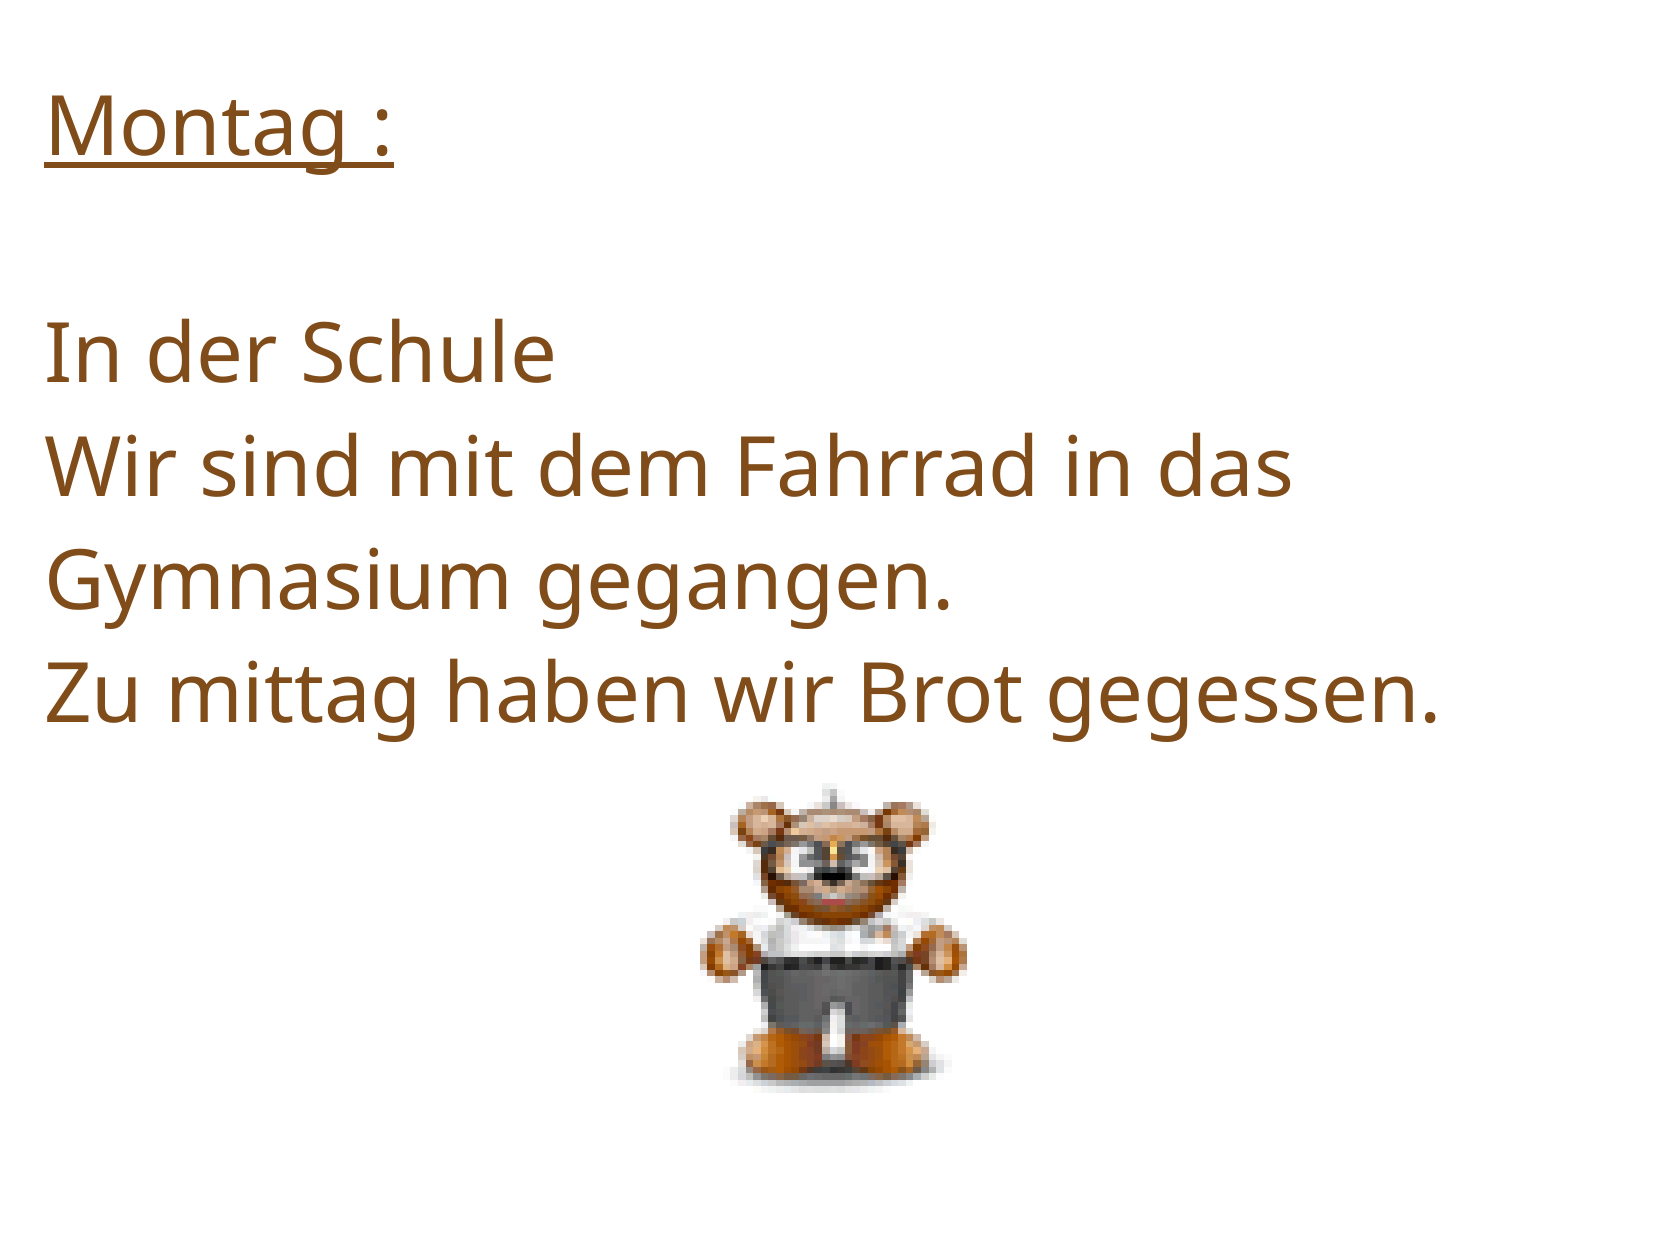

Montag :
In der Schule
Wir sind mit dem Fahrrad in das Gymnasium gegangen.
Zu mittag haben wir Brot gegessen.